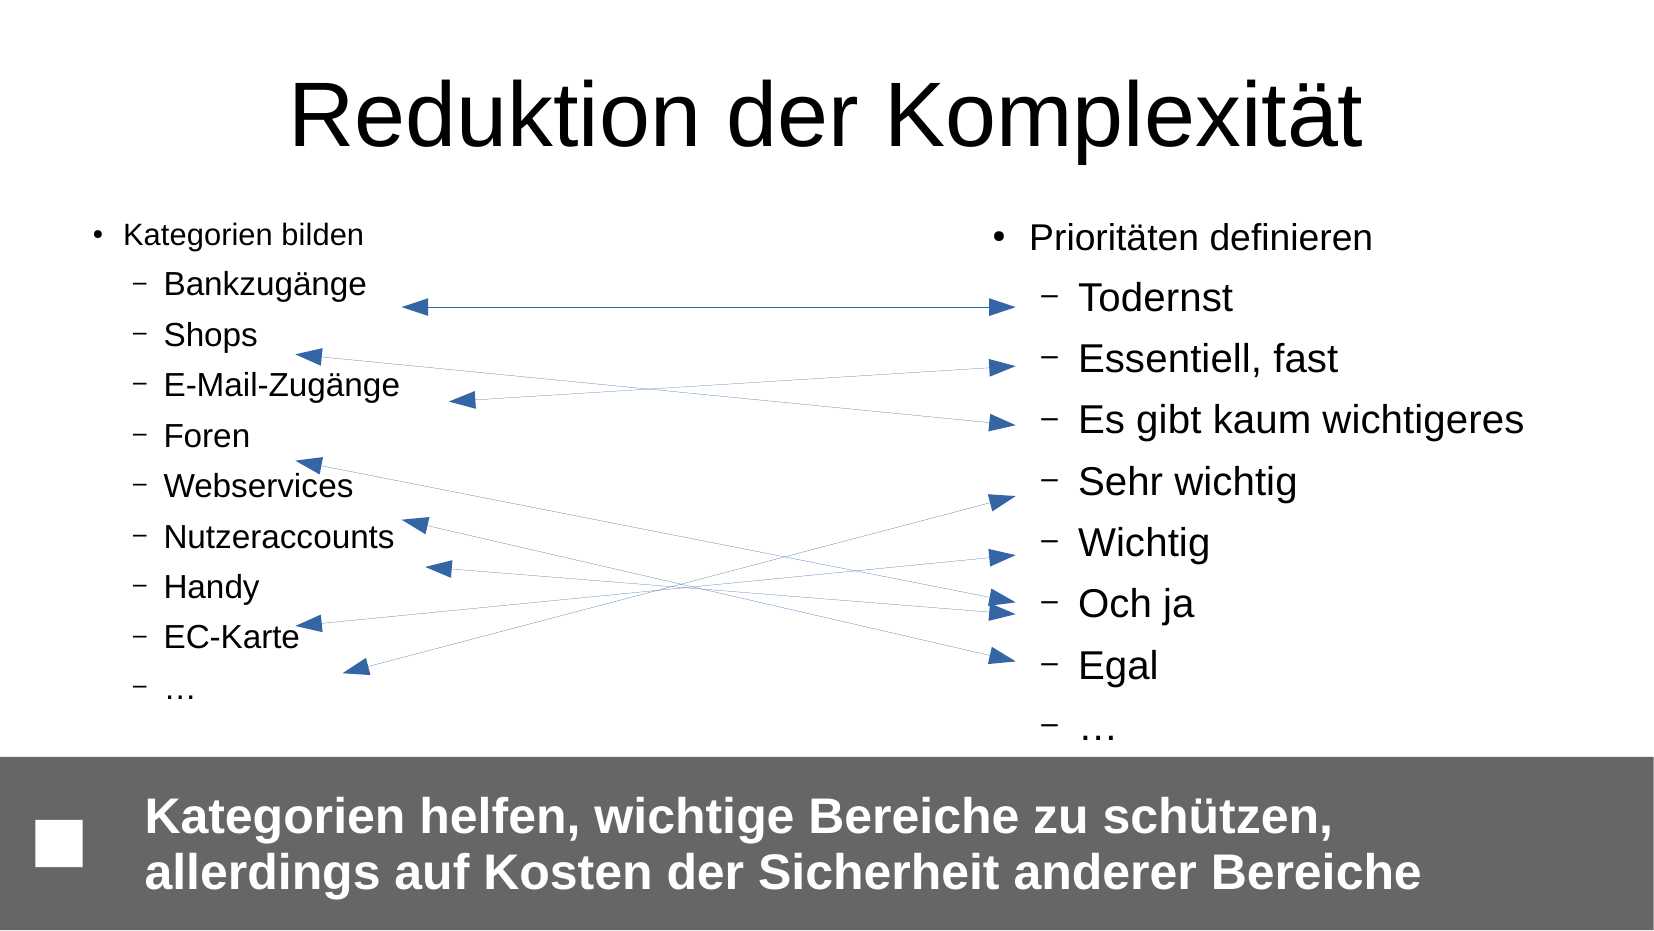

# Reduktion der Komplexität
Prioritäten definieren
Todernst
Essentiell, fast
Es gibt kaum wichtigeres
Sehr wichtig
Wichtig
Och ja
Egal
…
Kategorien bilden
Bankzugänge
Shops
E-Mail-Zugänge
Foren
Webservices
Nutzeraccounts
Handy
EC-Karte
…
Kategorien helfen, wichtige Bereiche zu schützen, allerdings auf Kosten der Sicherheit anderer Bereiche